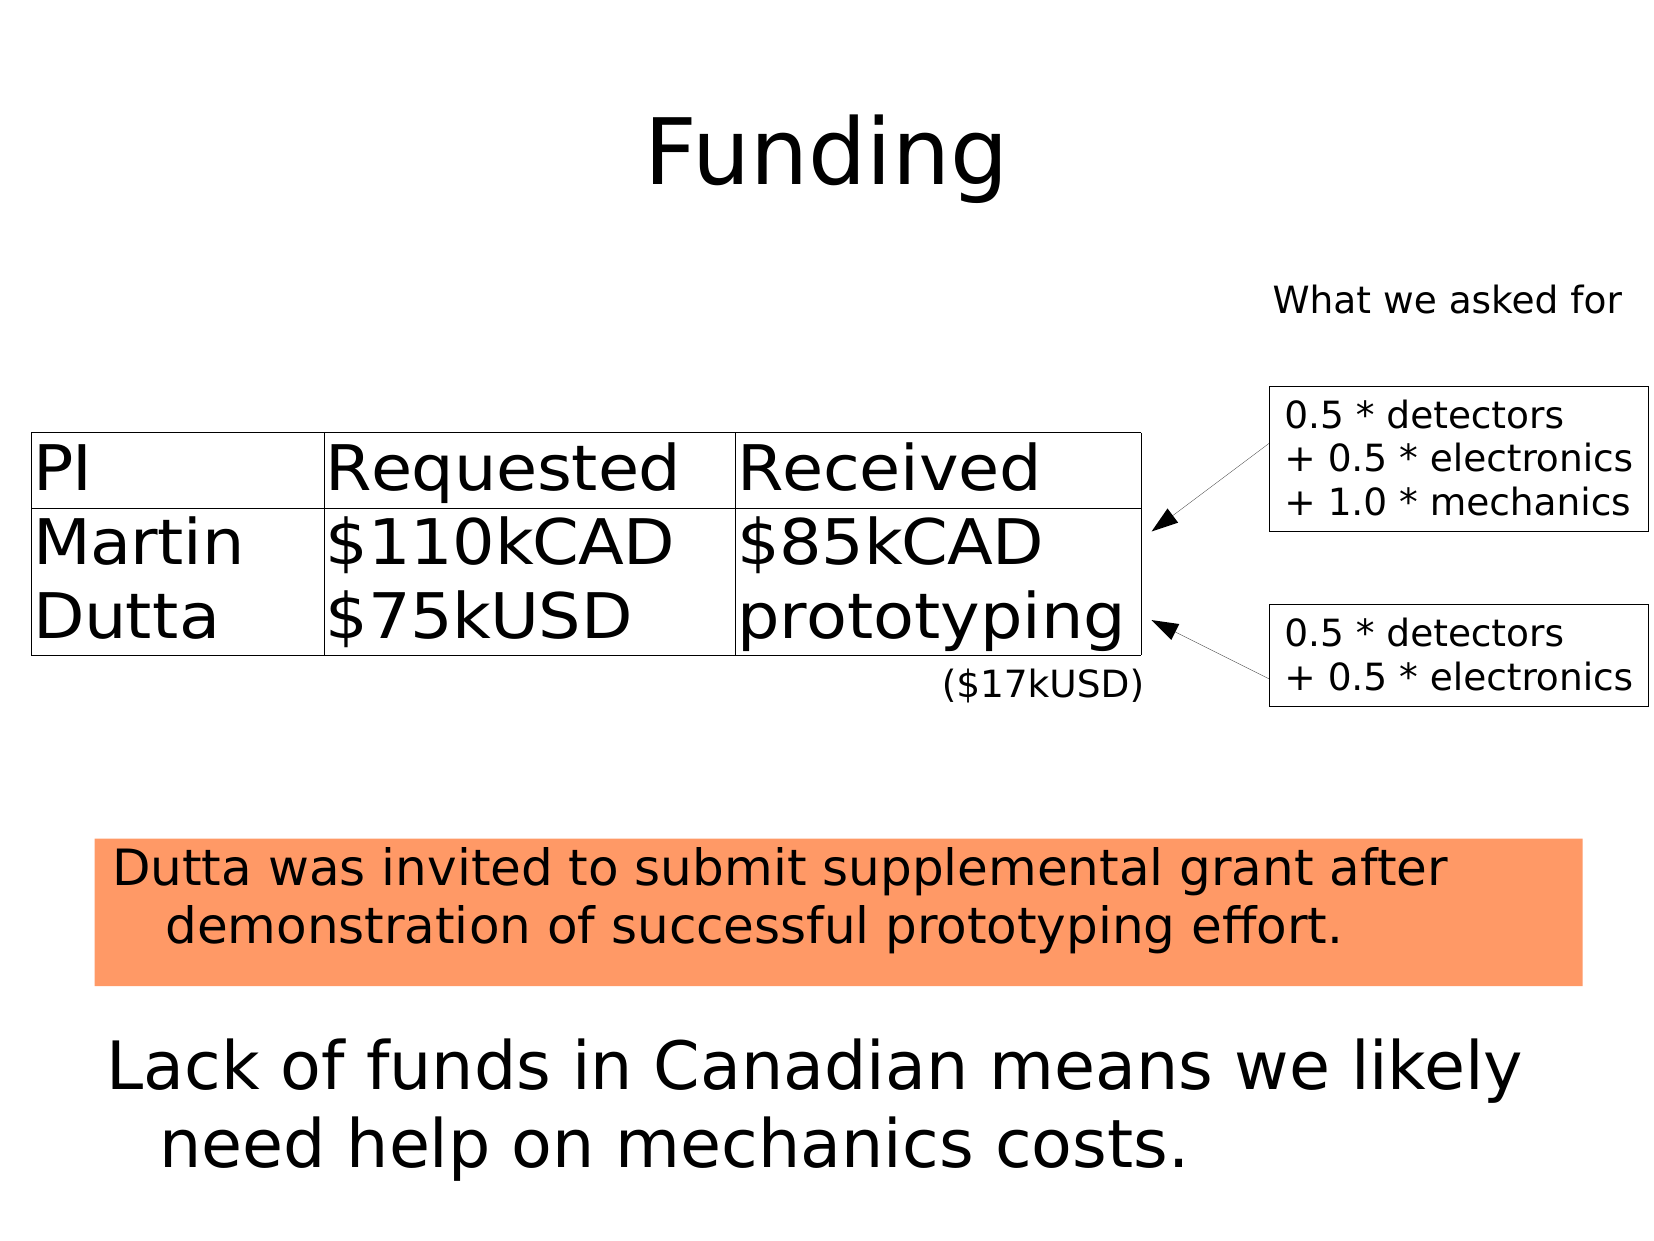

# Funding
What we asked for
0.5 * detectors
+ 0.5 * electronics
+ 1.0 * mechanics
0.5 * detectors
+ 0.5 * electronics
($17kUSD)
Dutta was invited to submit supplemental grant after demonstration of successful prototyping effort.
Lack of funds in Canadian means we likely need help on mechanics costs.